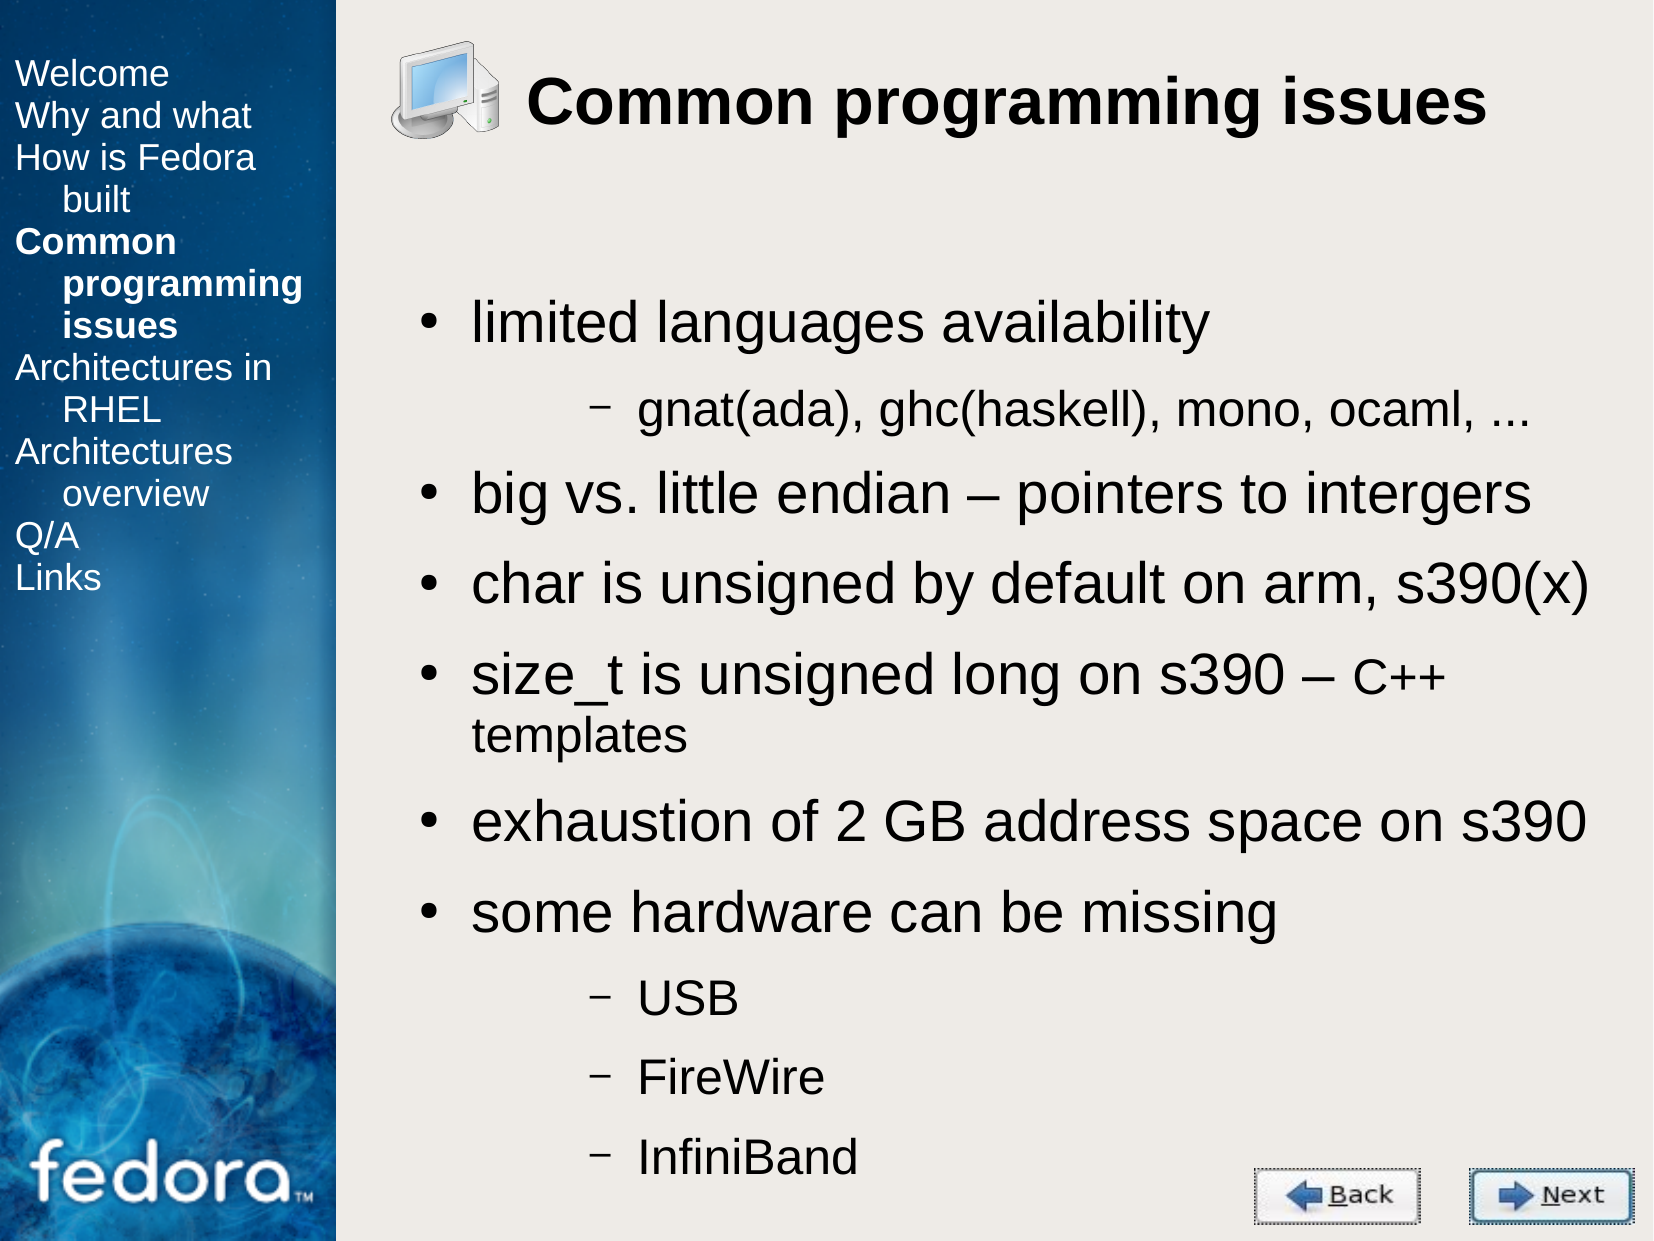

Welcome
Why and what
How is Fedora built
Common programming issues
Architectures in RHEL
Architectures overview
Q/A
Links
# Agenda
Common programming issues
limited languages availability
gnat(ada), ghc(haskell), mono, ocaml, ...
big vs. little endian – pointers to intergers
char is unsigned by default on arm, s390(x)
size_t is unsigned long on s390 – C++ templates
exhaustion of 2 GB address space on s390
some hardware can be missing
USB
FireWire
InfiniBand